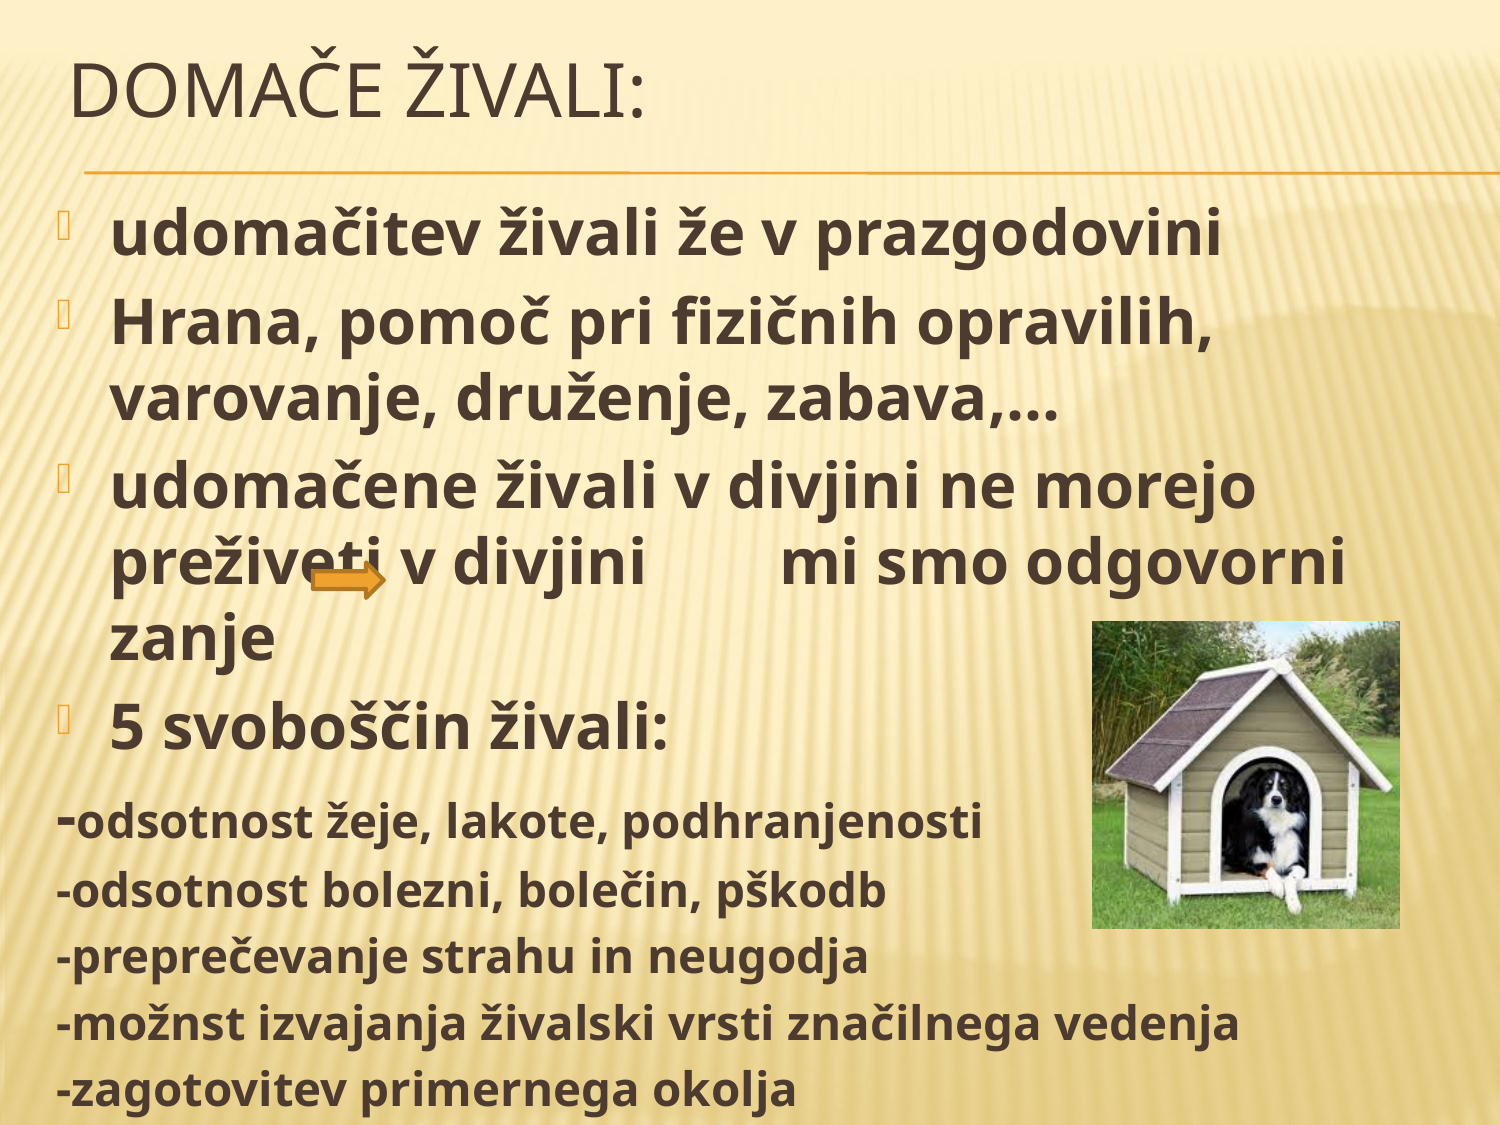

# DOMAČE ŽIVALI:
udomačitev živali že v prazgodovini
Hrana, pomoč pri fizičnih opravilih, varovanje, druženje, zabava,...
udomačene živali v divjini ne morejo preživeti v divjini mi smo odgovorni zanje
5 svoboščin živali:
-odsotnost žeje, lakote, podhranjenosti
-odsotnost bolezni, bolečin, pškodb
-preprečevanje strahu in neugodja
-možnst izvajanja živalski vrsti značilnega vedenja
-zagotovitev primernega okolja